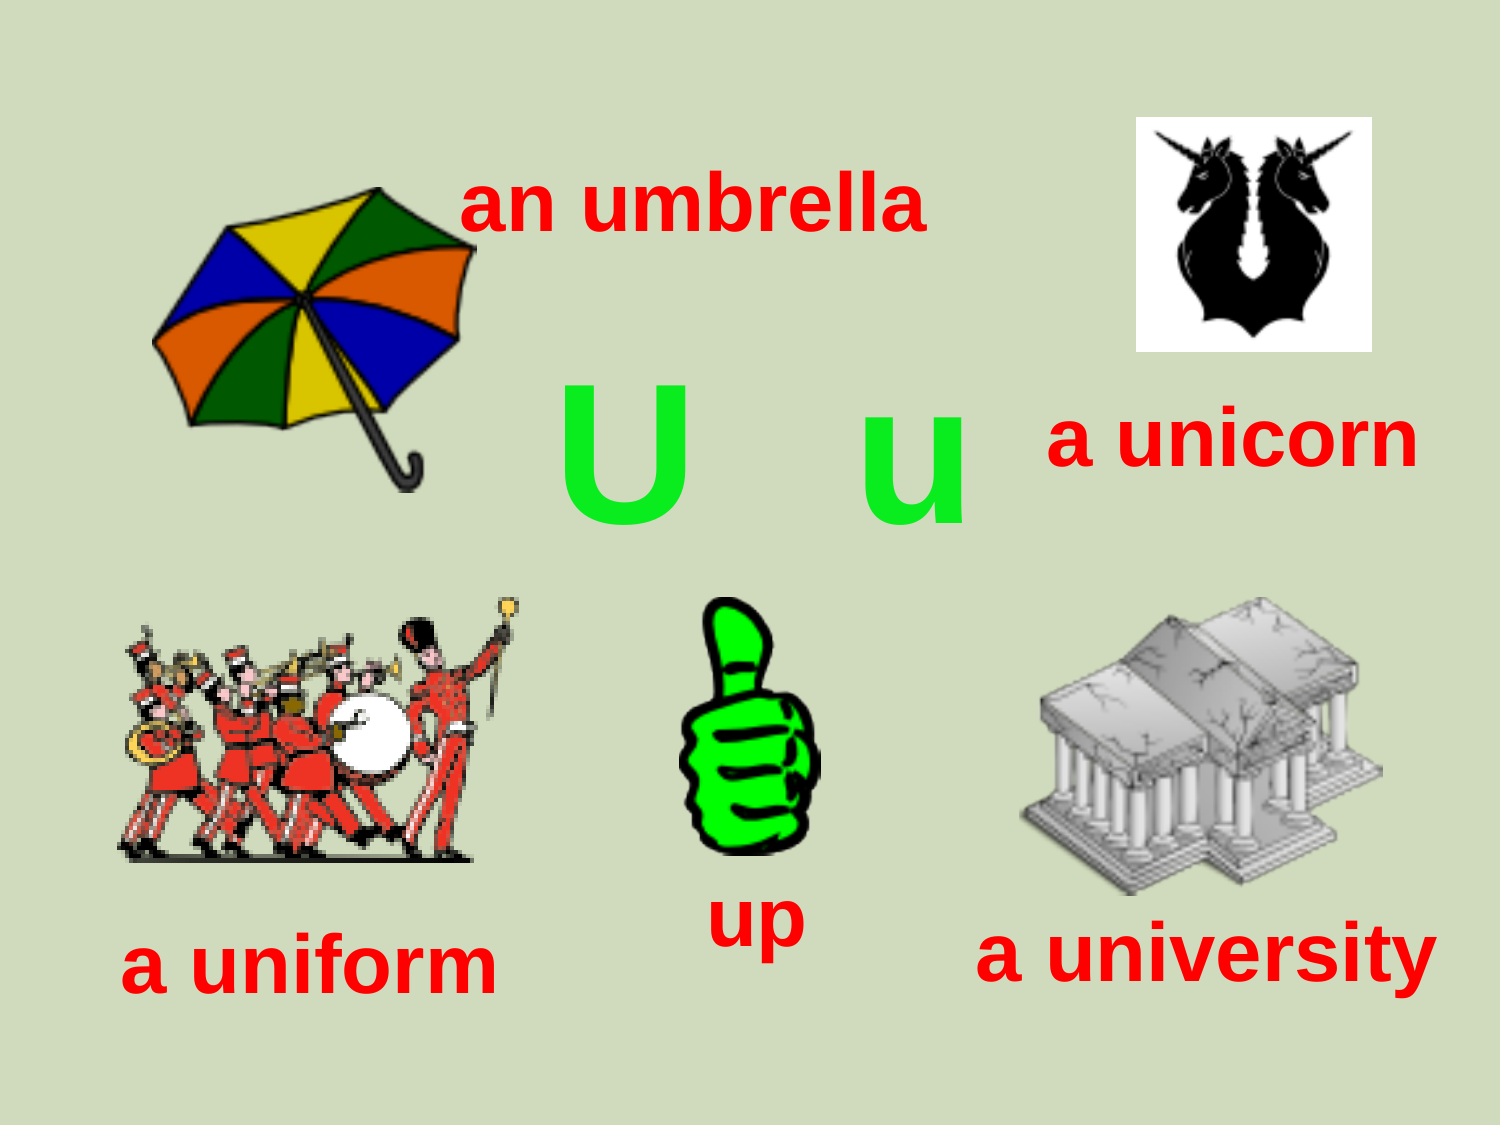

an umbrella
U 	u
a unicorn
up
a university
a uniform